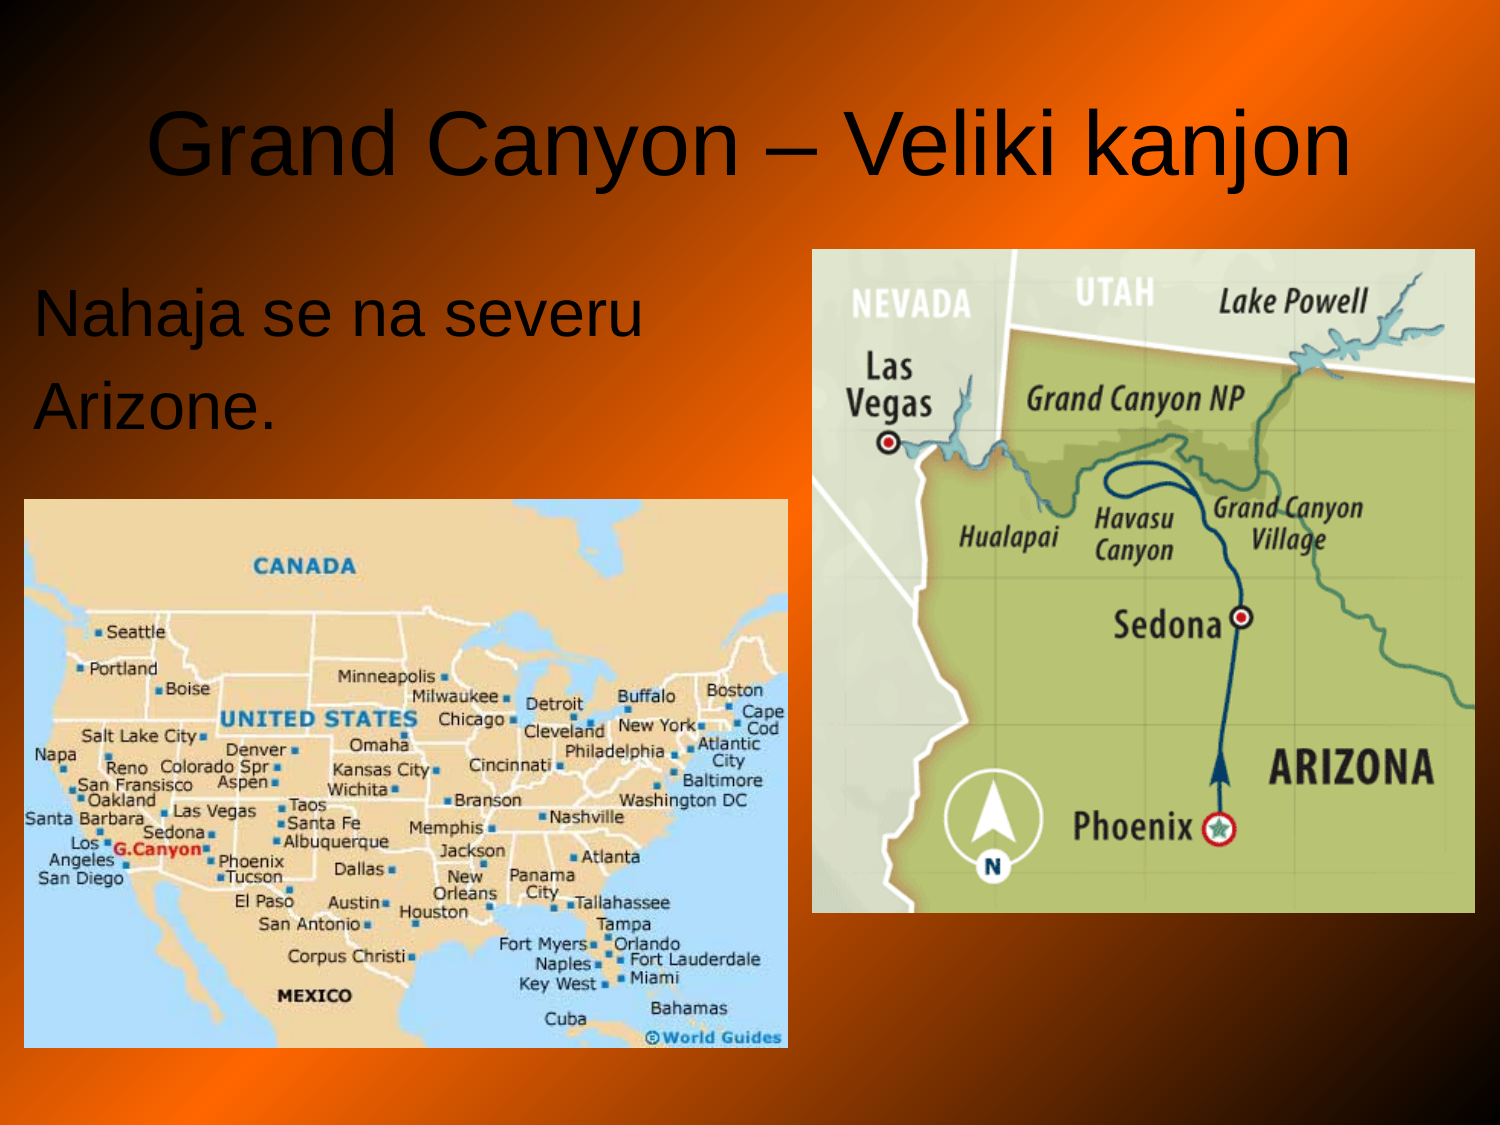

# Grand Canyon – Veliki kanjon
 Nahaja se na severu
 Arizone.